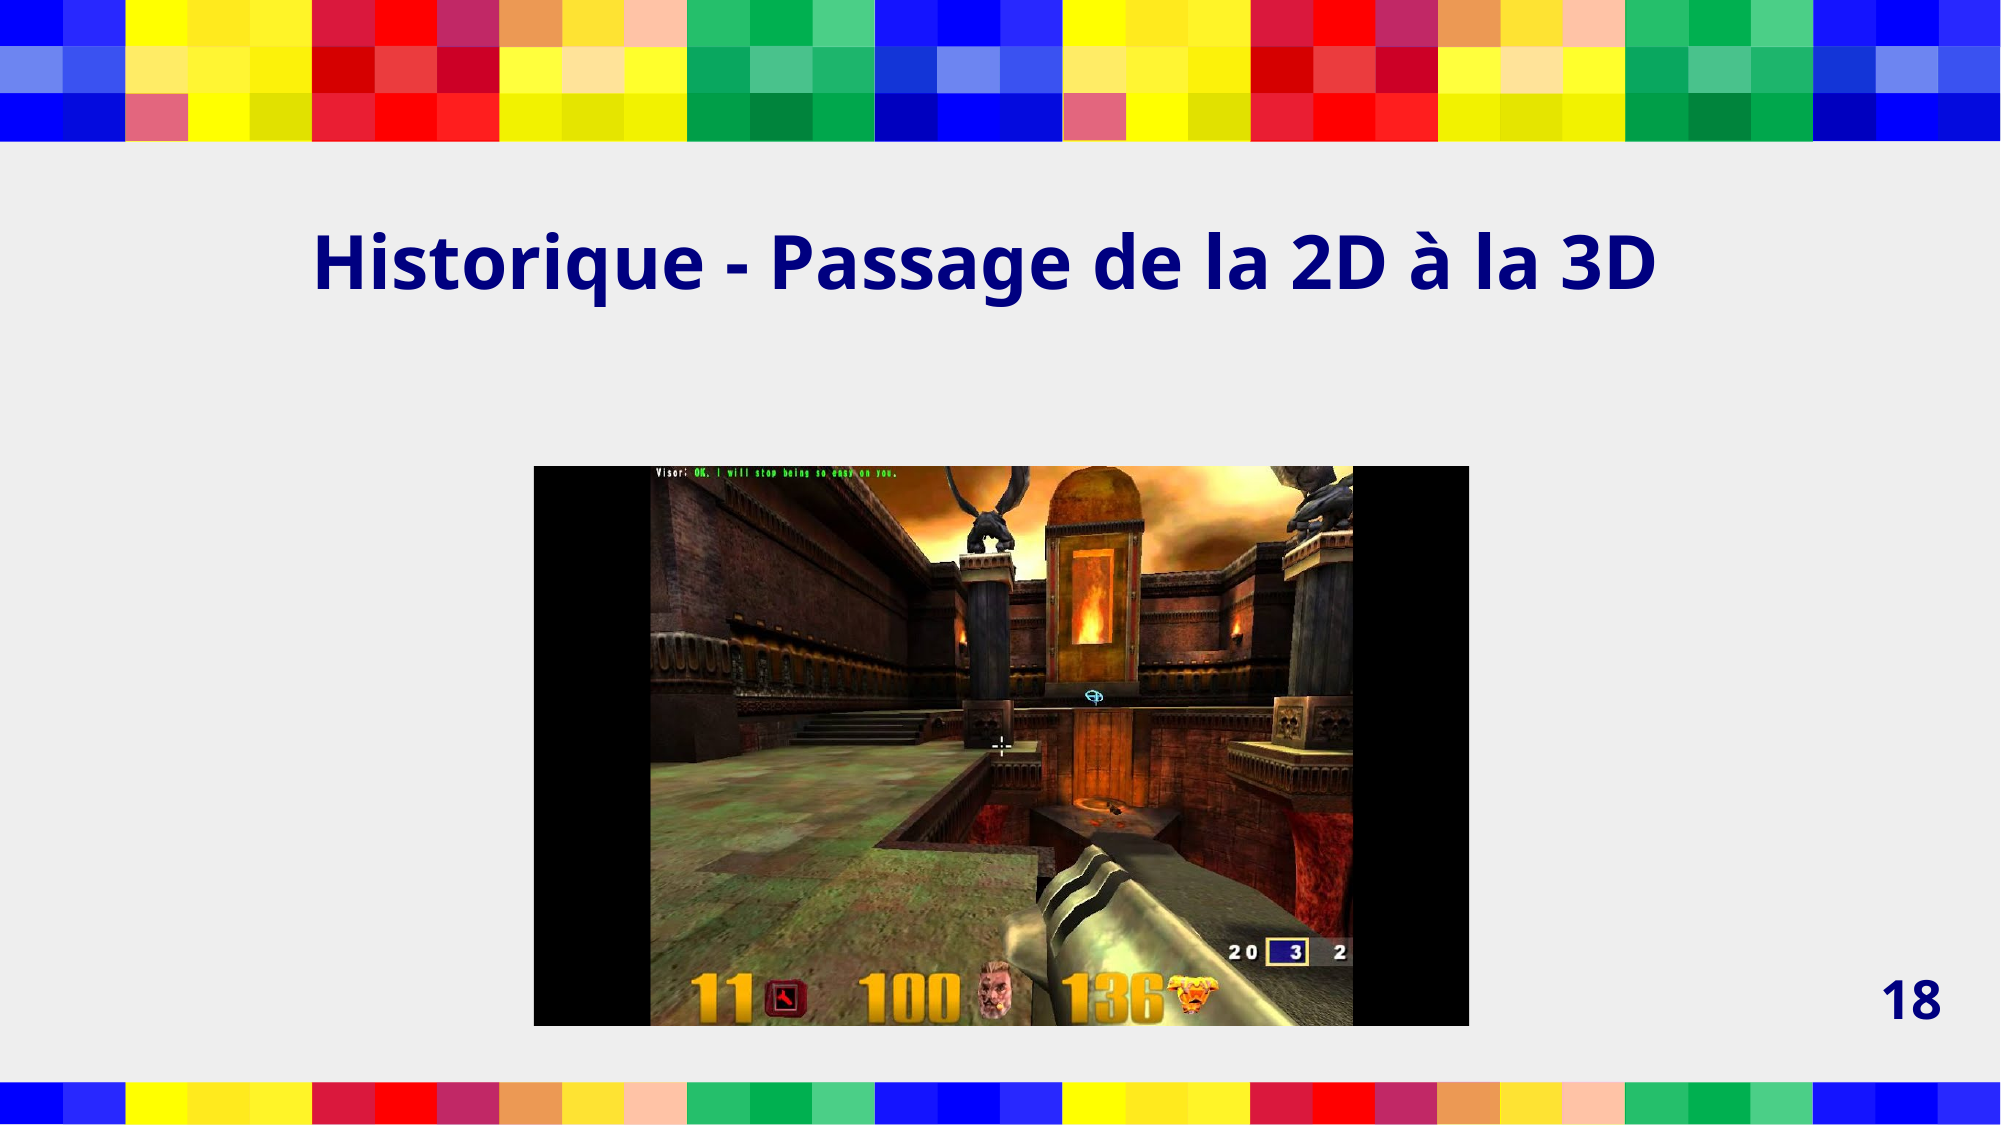

Historique - Passage de la 2D à la 3D
# - Quake III (1999)
18